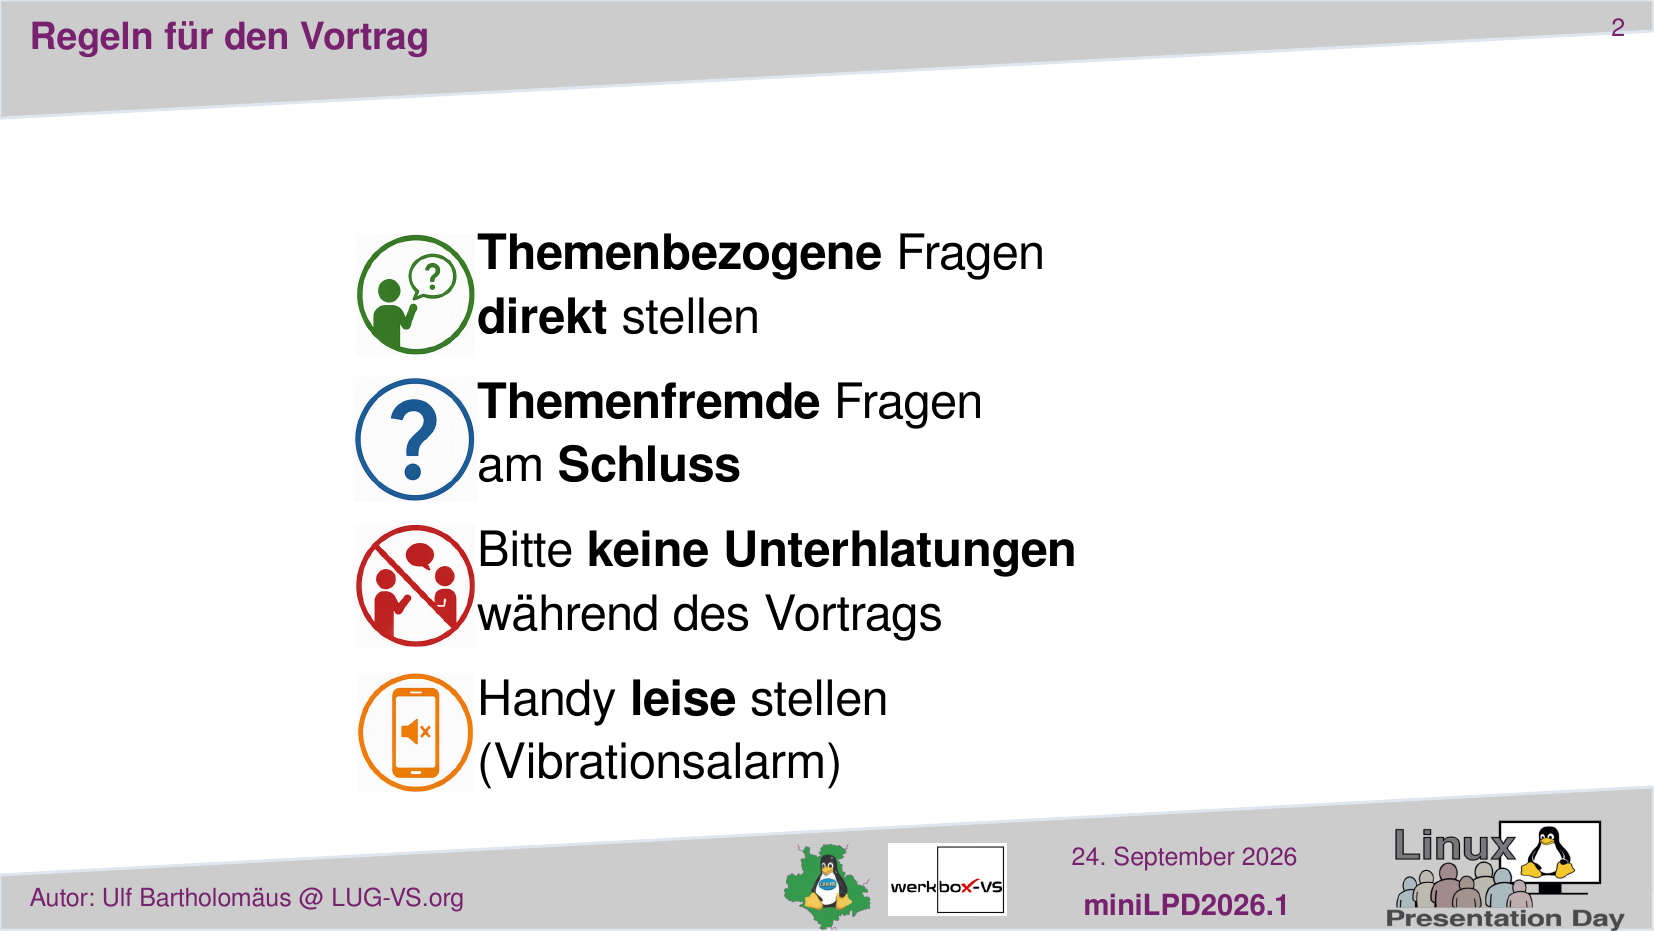

# Regeln für den Vortrag
2
Themenbezogene Fragen
direkt stellen
Themenfremde Fragen
am Schluss
Bitte keine Unterhlatungen
während des Vortrags
Handy leise stellen
(Vibrationsalarm)
Autor: Ulf Bartholomäus @ LUG-VS.org